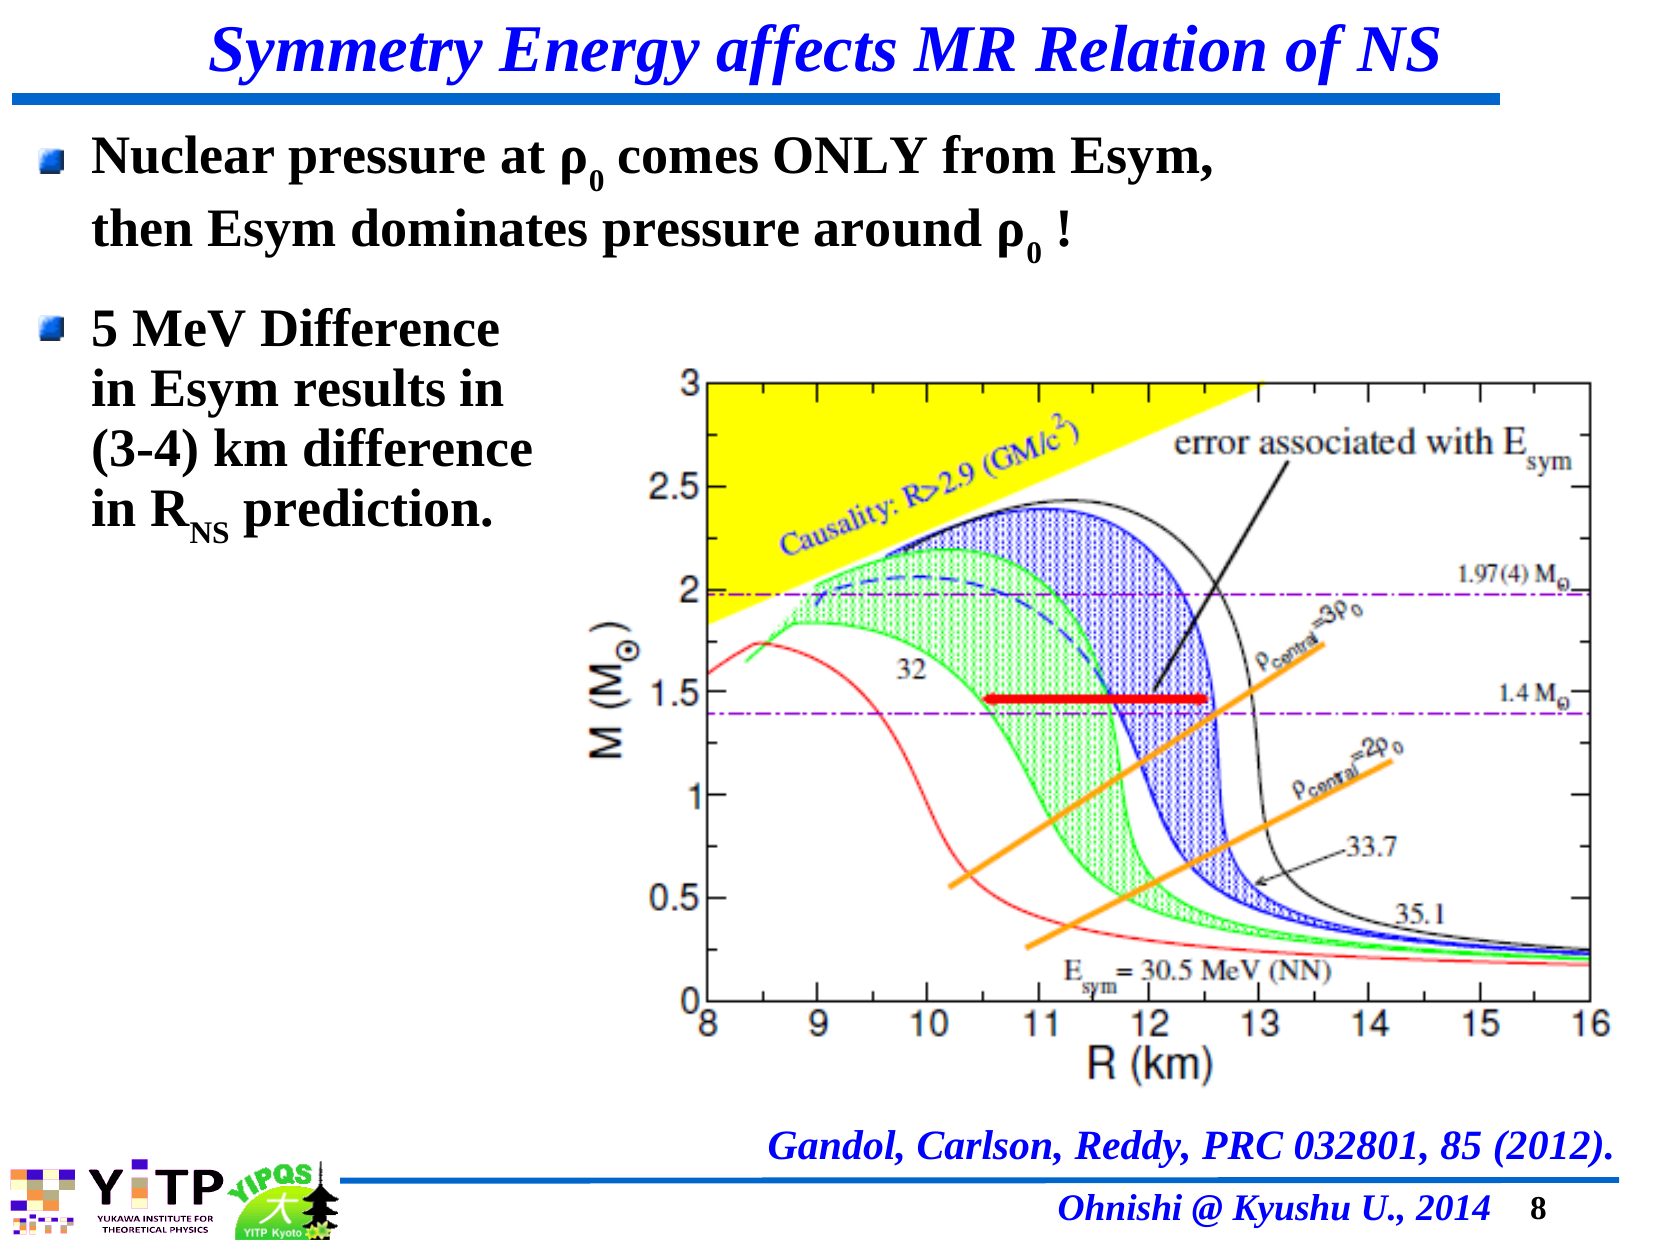

# Symmetry Energy affects MR Relation of NS
Nuclear pressure at ρ0 comes ONLY from Esym,
then Esym dominates pressure around ρ0 !
5 MeV Difference
in Esym results in
(3-4) km difference
in RNS prediction.
Gandol, Carlson, Reddy, PRC 032801, 85 (2012).